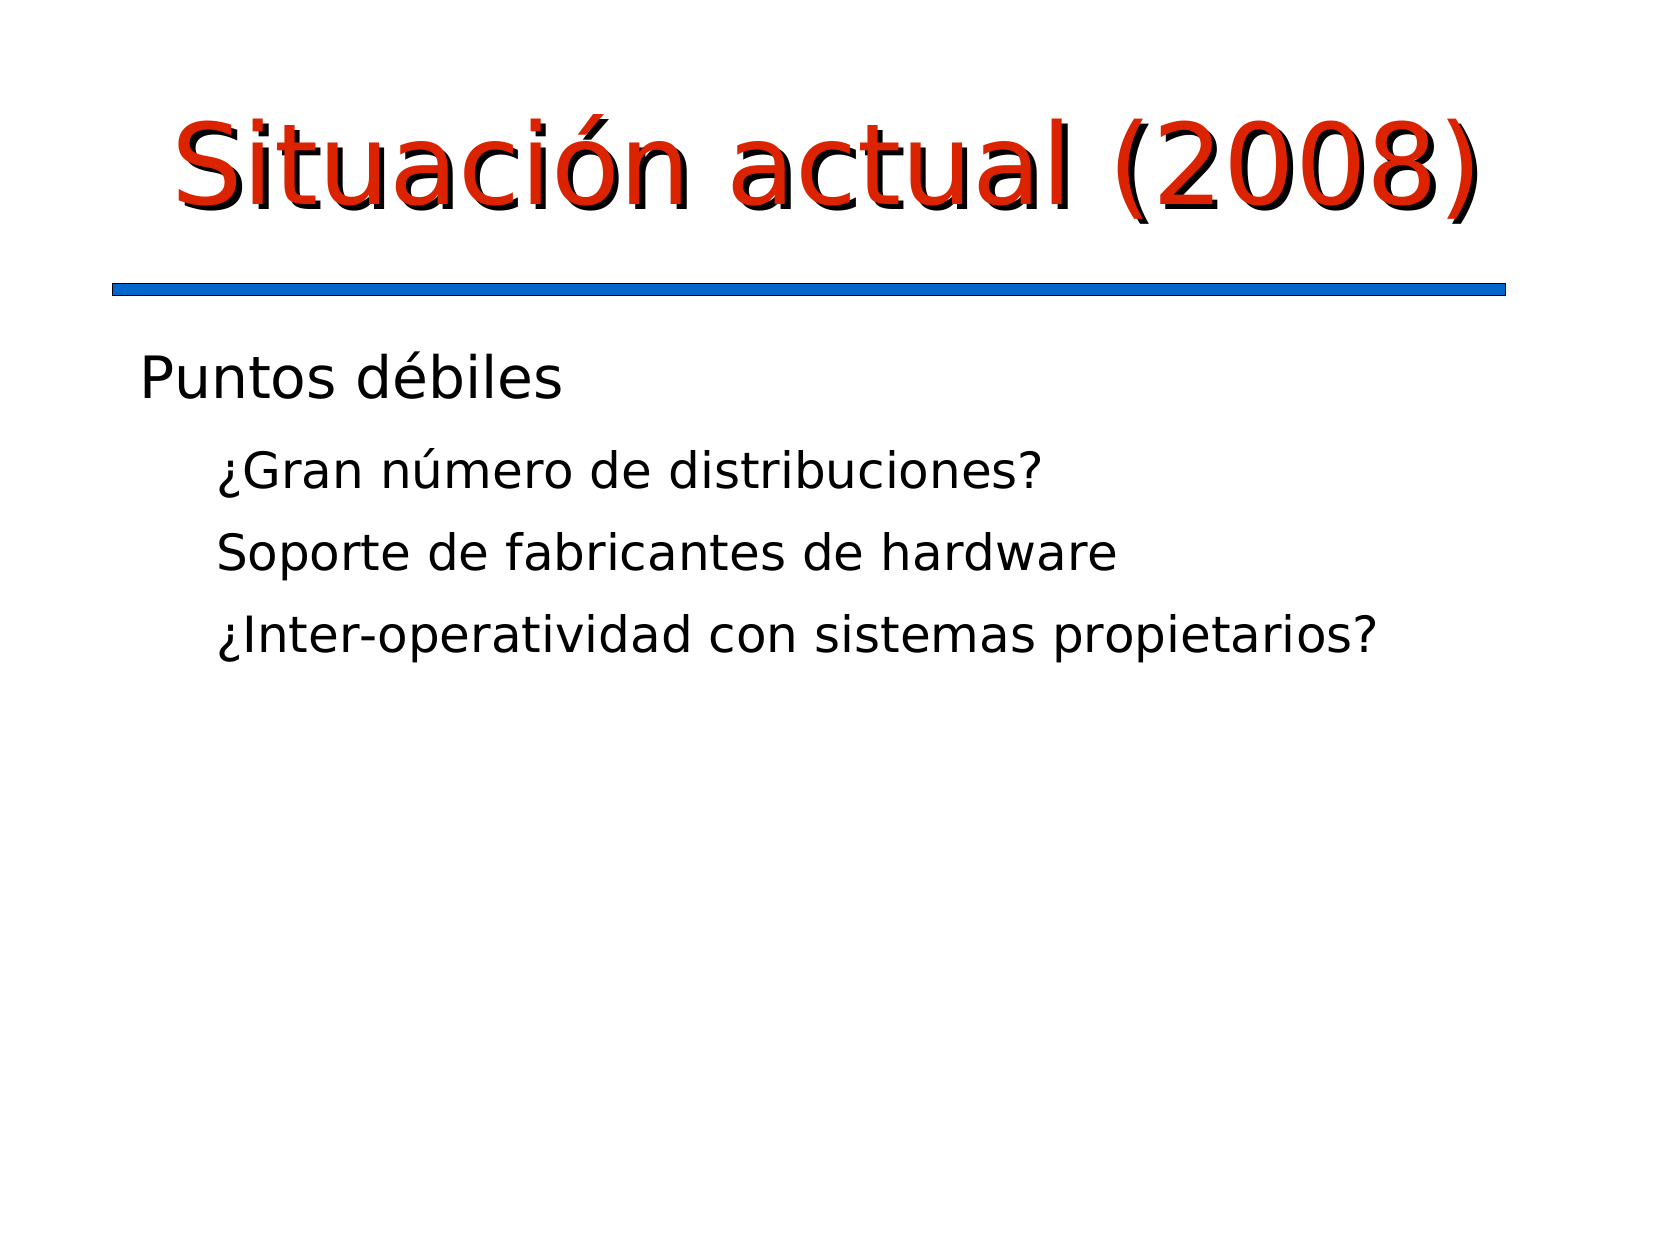

# Situación actual (2008)
Puntos débiles
¿Gran número de distribuciones?
Soporte de fabricantes de hardware
¿Inter-operatividad con sistemas propietarios?